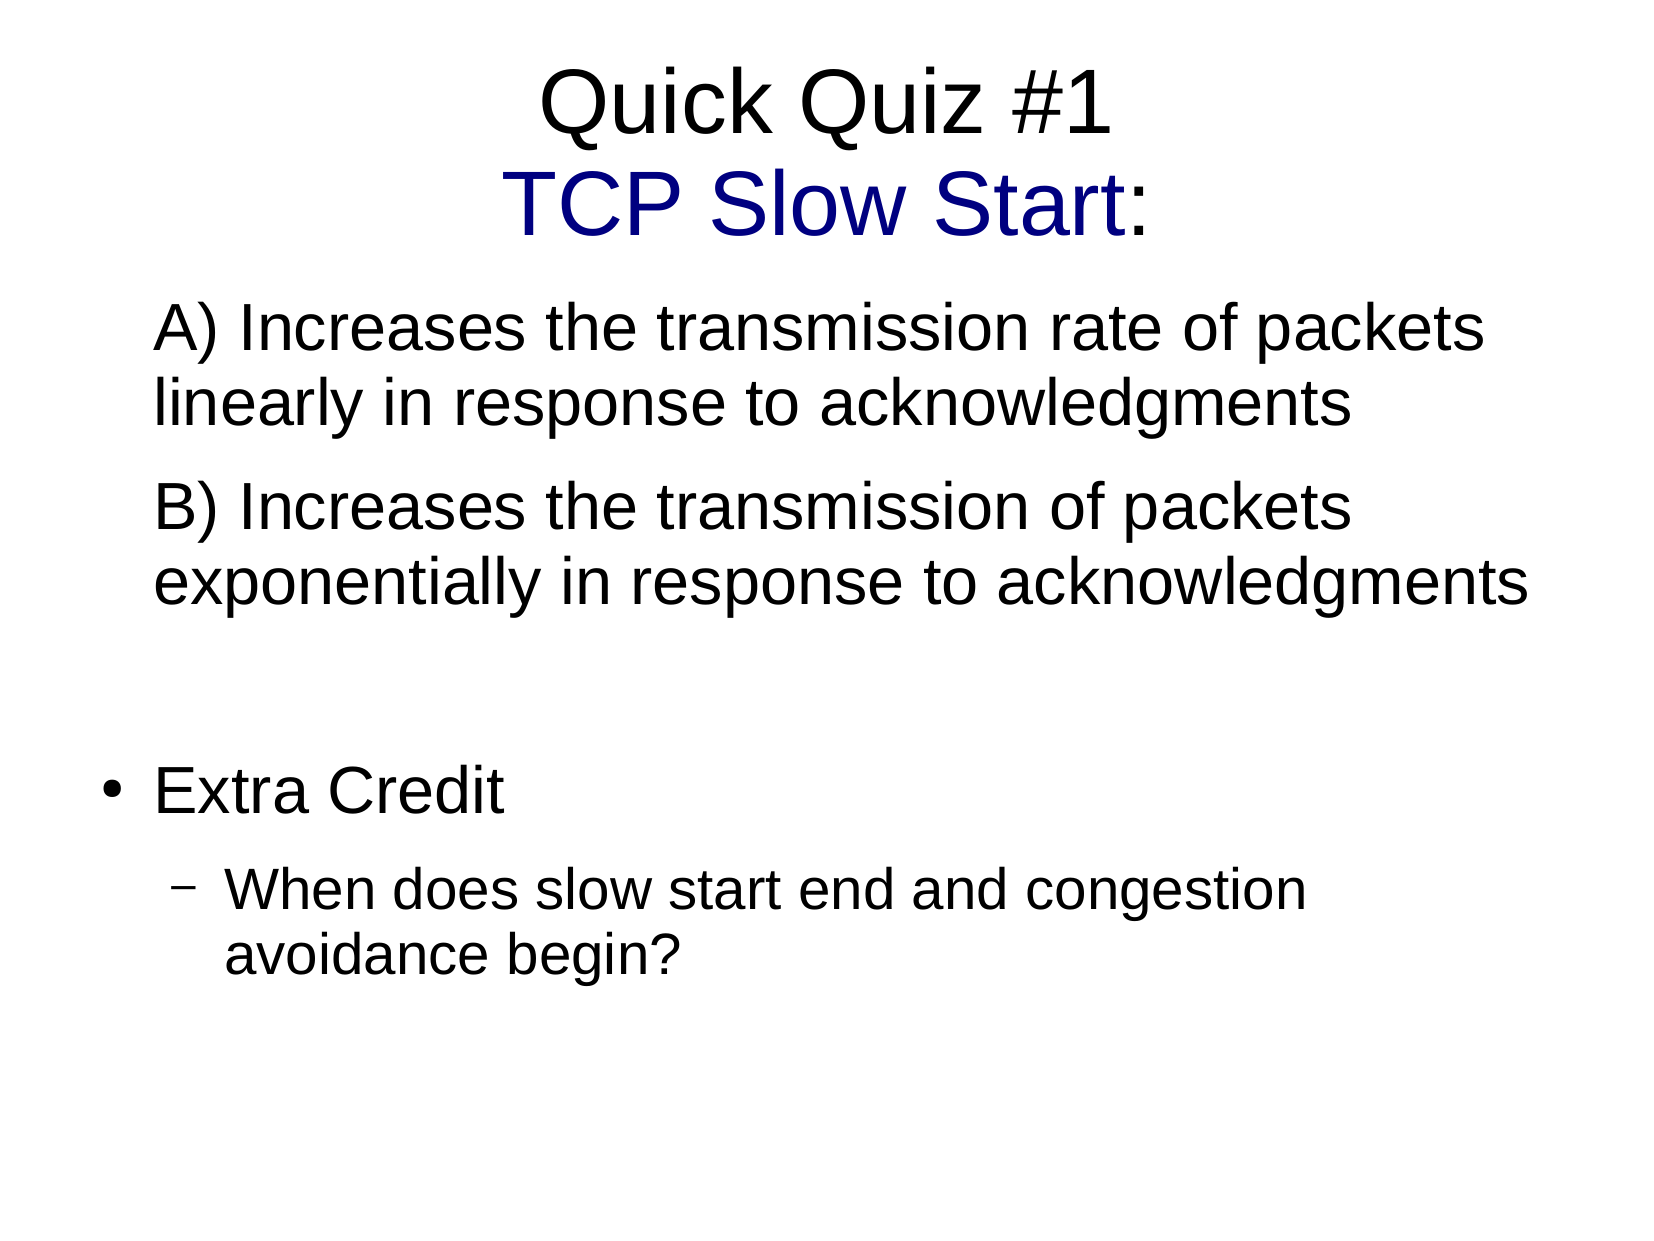

# Quick Quiz #1 TCP Slow Start:
A) Increases the transmission rate of packets linearly in response to acknowledgments
B) Increases the transmission of packets exponentially in response to acknowledgments
Extra Credit
When does slow start end and congestion avoidance begin?